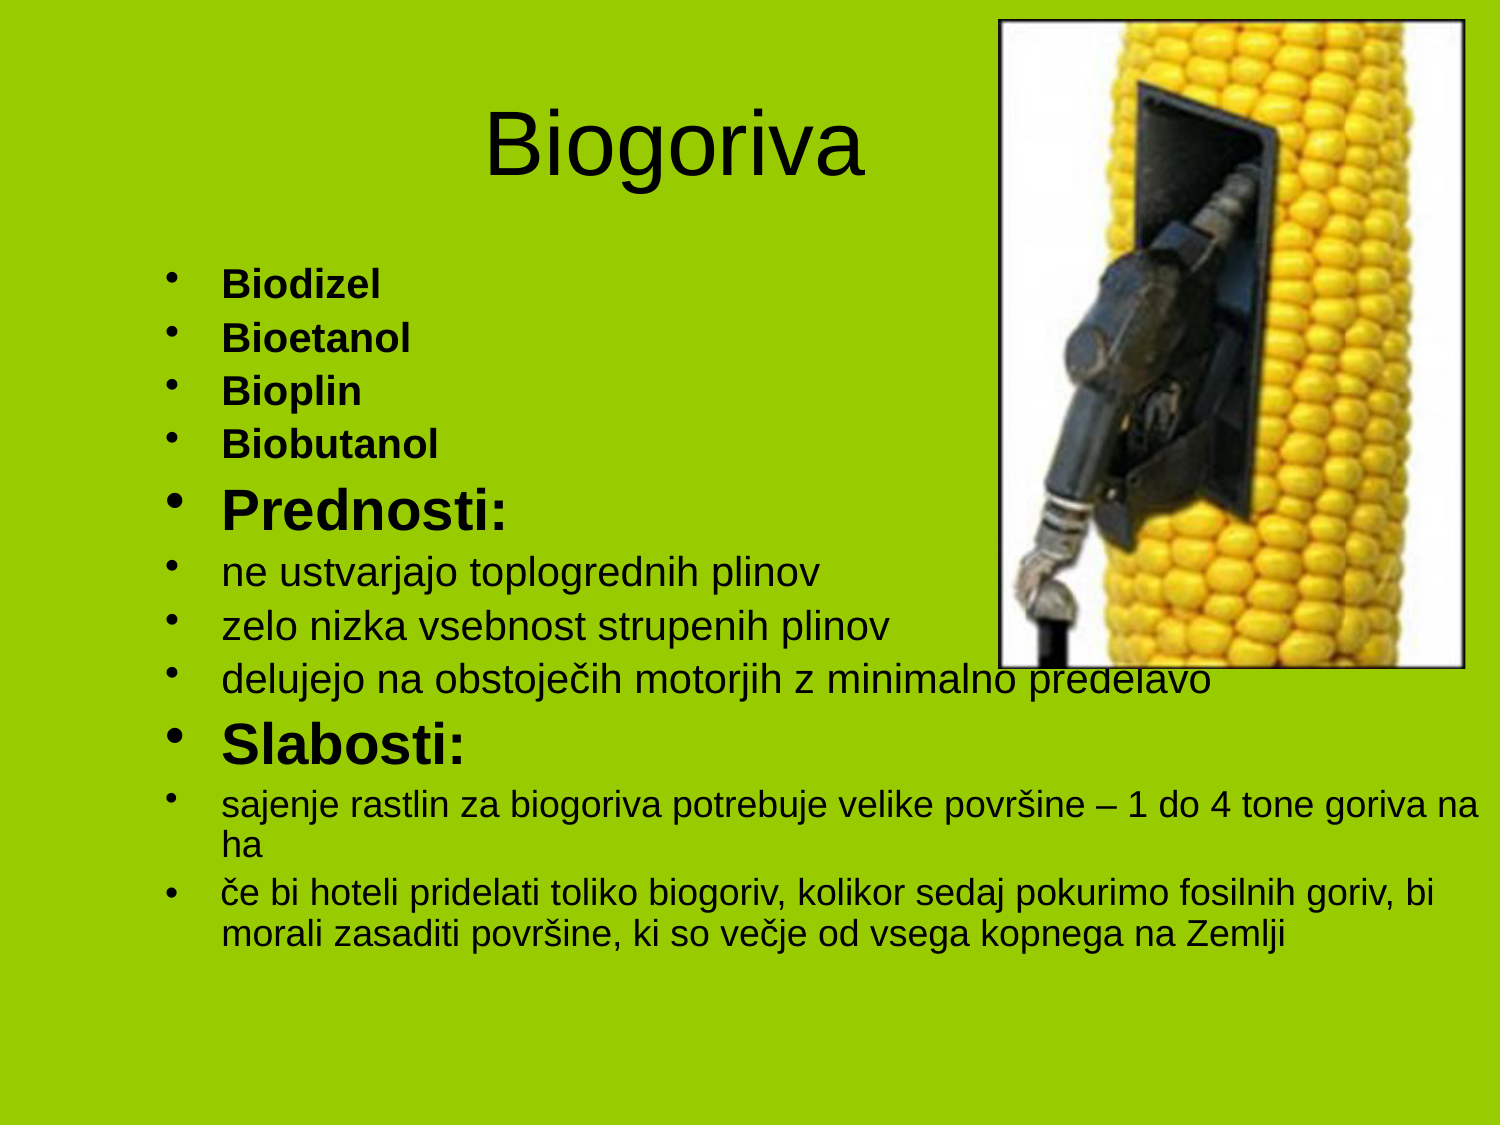

# Biogoriva
Biodizel
Bioetanol
Bioplin
Biobutanol
Prednosti:
ne ustvarjajo toplogrednih plinov
zelo nizka vsebnost strupenih plinov
delujejo na obstoječih motorjih z minimalno predelavo
Slabosti:
sajenje rastlin za biogoriva potrebuje velike površine – 1 do 4 tone goriva na ha
• če bi hoteli pridelati toliko biogoriv, kolikor sedaj pokurimo fosilnih goriv, bi morali zasaditi površine, ki so večje od vsega kopnega na Zemlji